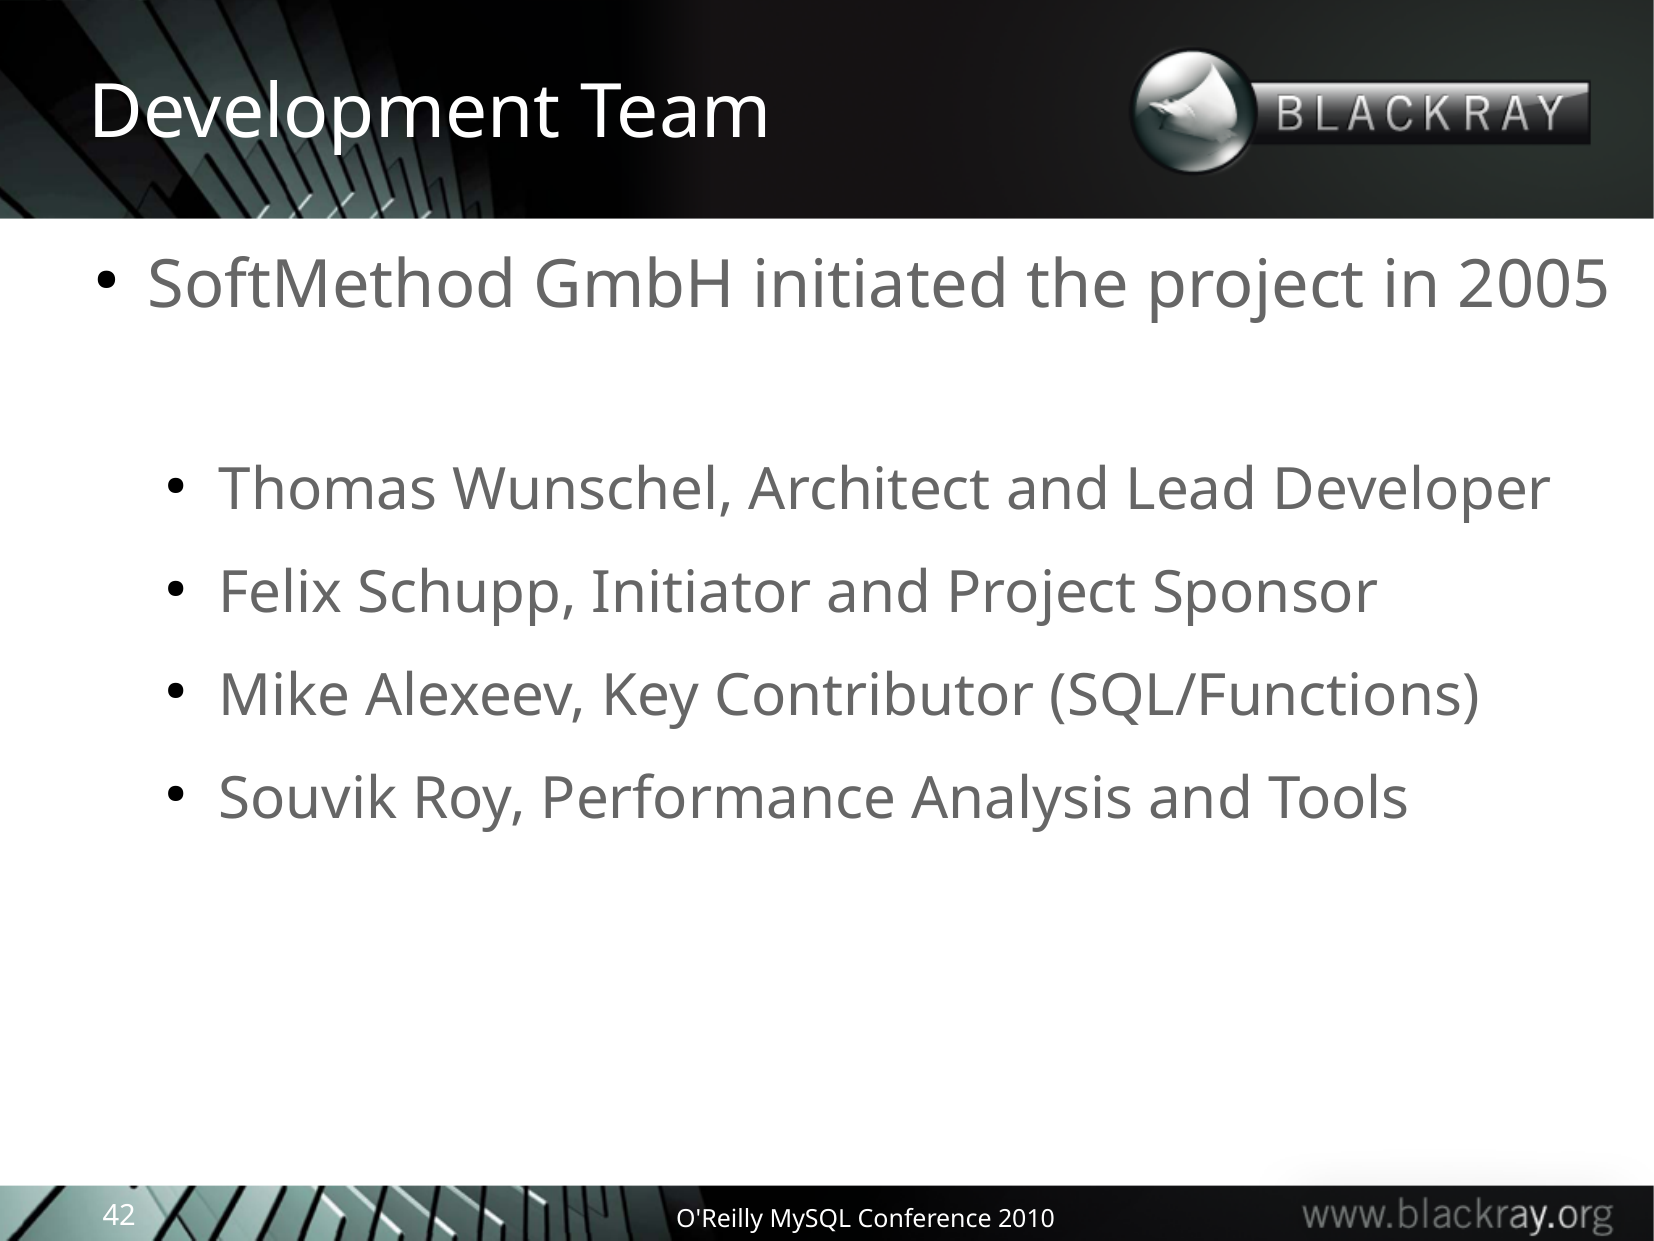

# Development Team
SoftMethod GmbH initiated the project in 2005
Thomas Wunschel, Architect and Lead Developer
Felix Schupp, Initiator and Project Sponsor
Mike Alexeev, Key Contributor (SQL/Functions)
Souvik Roy, Performance Analysis and Tools